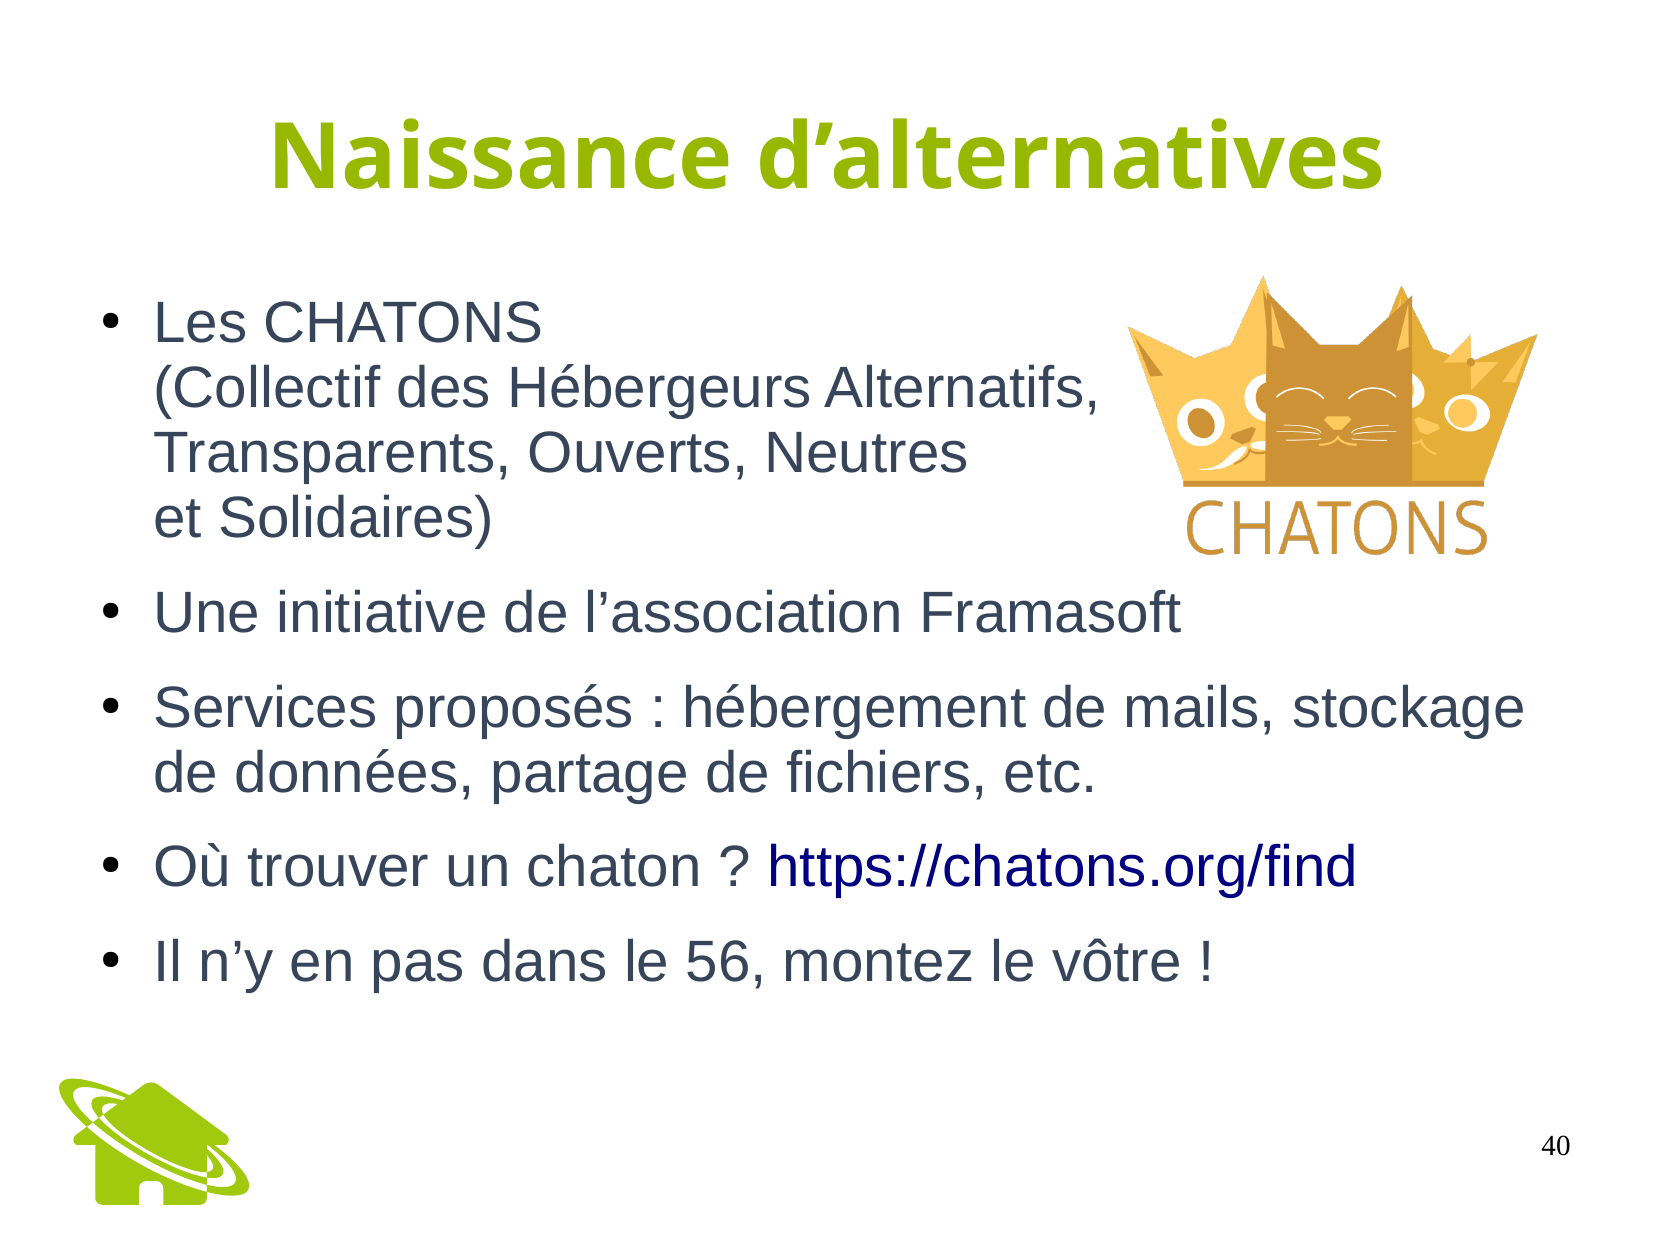

# Naissance d’alternatives
Les CHATONS
(Collectif des Hébergeurs Alternatifs,
Transparents, Ouverts, Neutres
et Solidaires)
Une initiative de l’association Framasoft
Services proposés : hébergement de mails, stockage de données, partage de fichiers, etc.
Où trouver un chaton ? https://chatons.org/find
Il n’y en pas dans le 56, montez le vôtre !
40